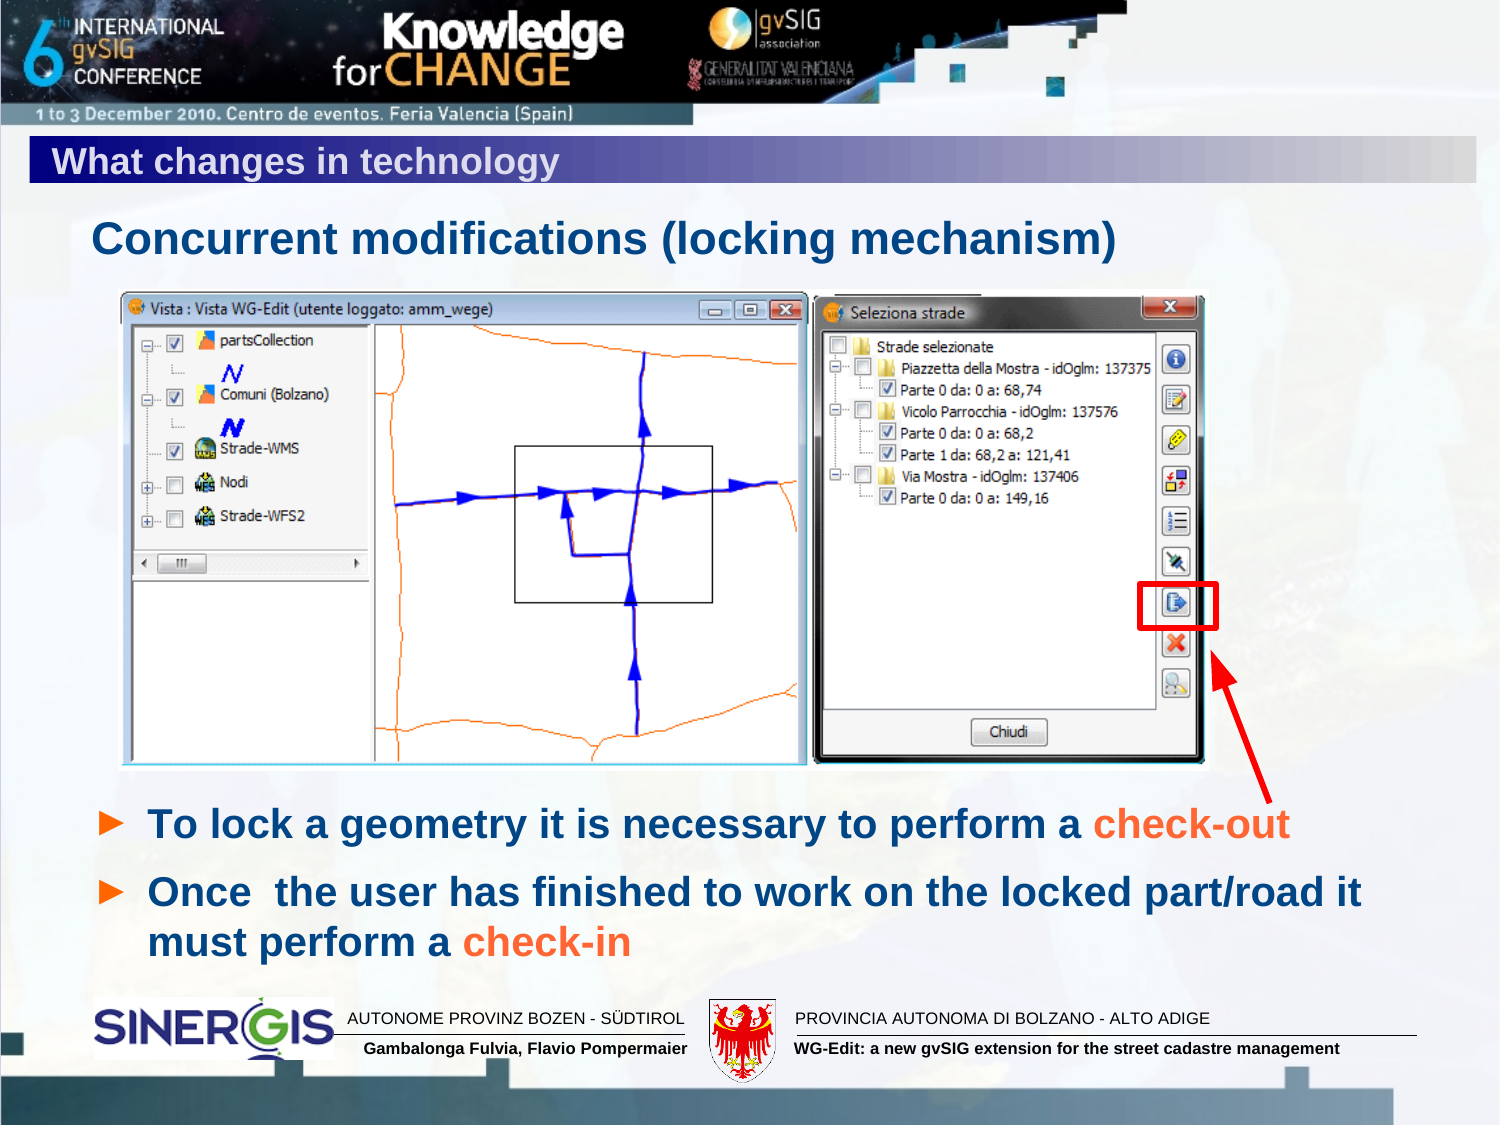

What changes in technology
Concurrent modifications (locking mechanism)
To lock a geometry it is necessary to perform a check-out
Once the user has finished to work on the locked part/road it must perform a check-in